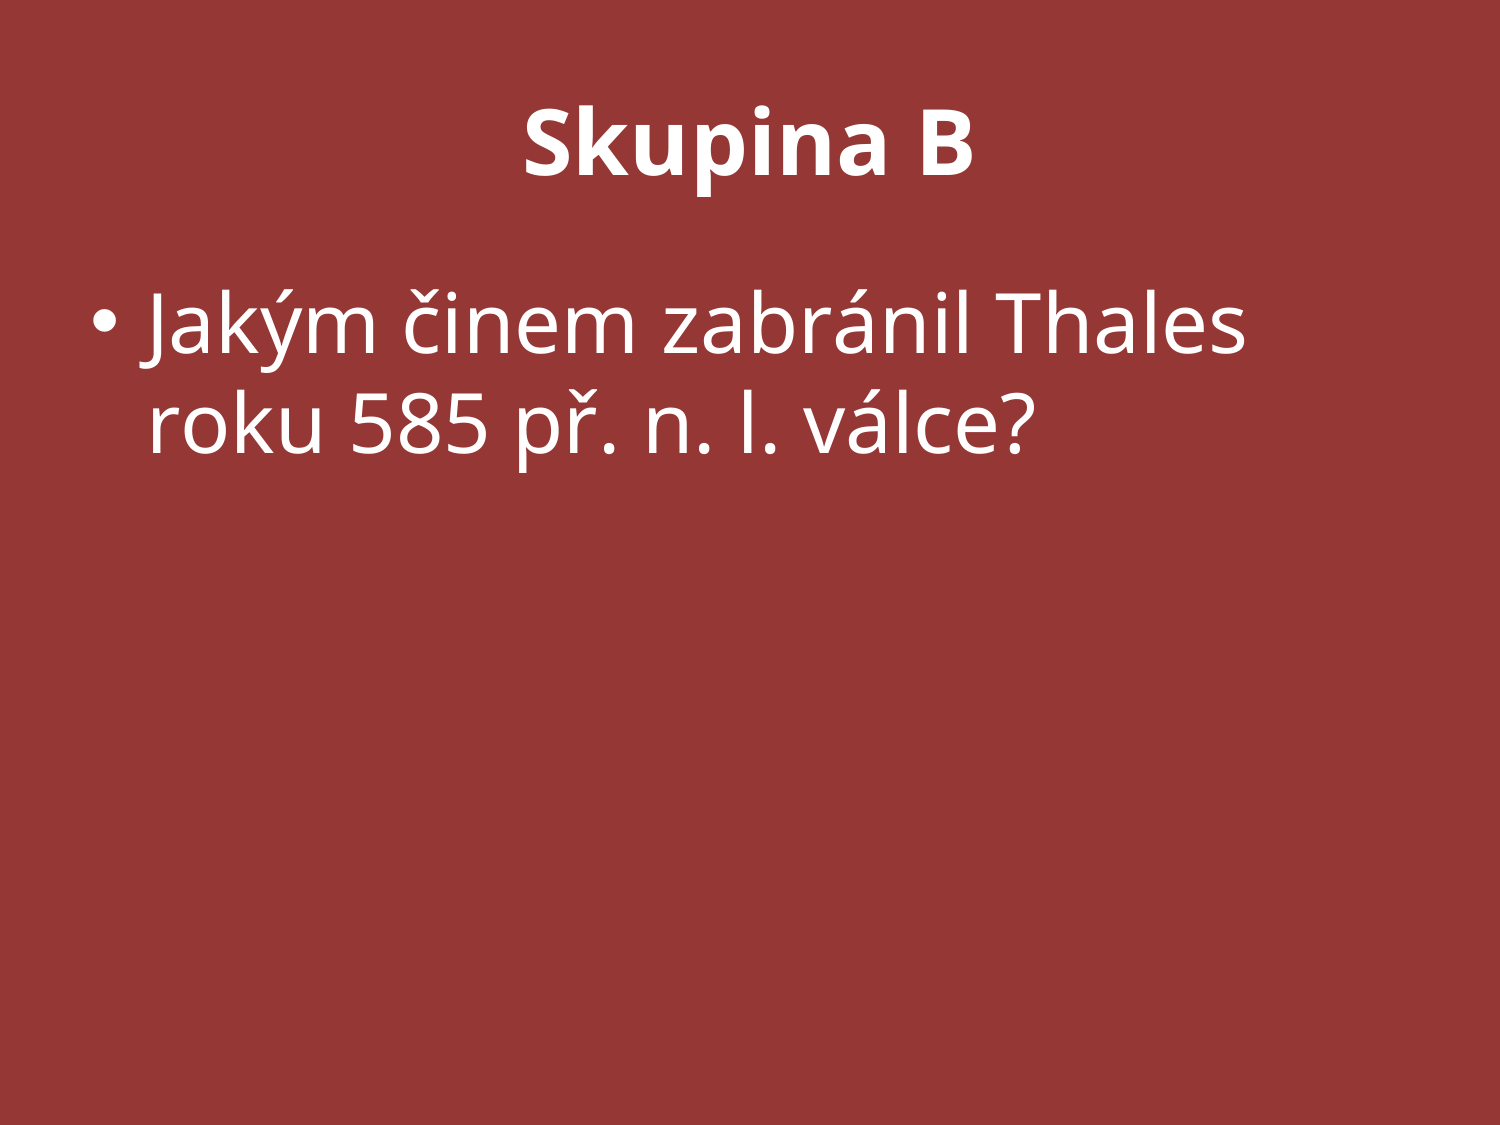

# Skupina B
Jakým činem zabránil Thales roku 585 př. n. l. válce?